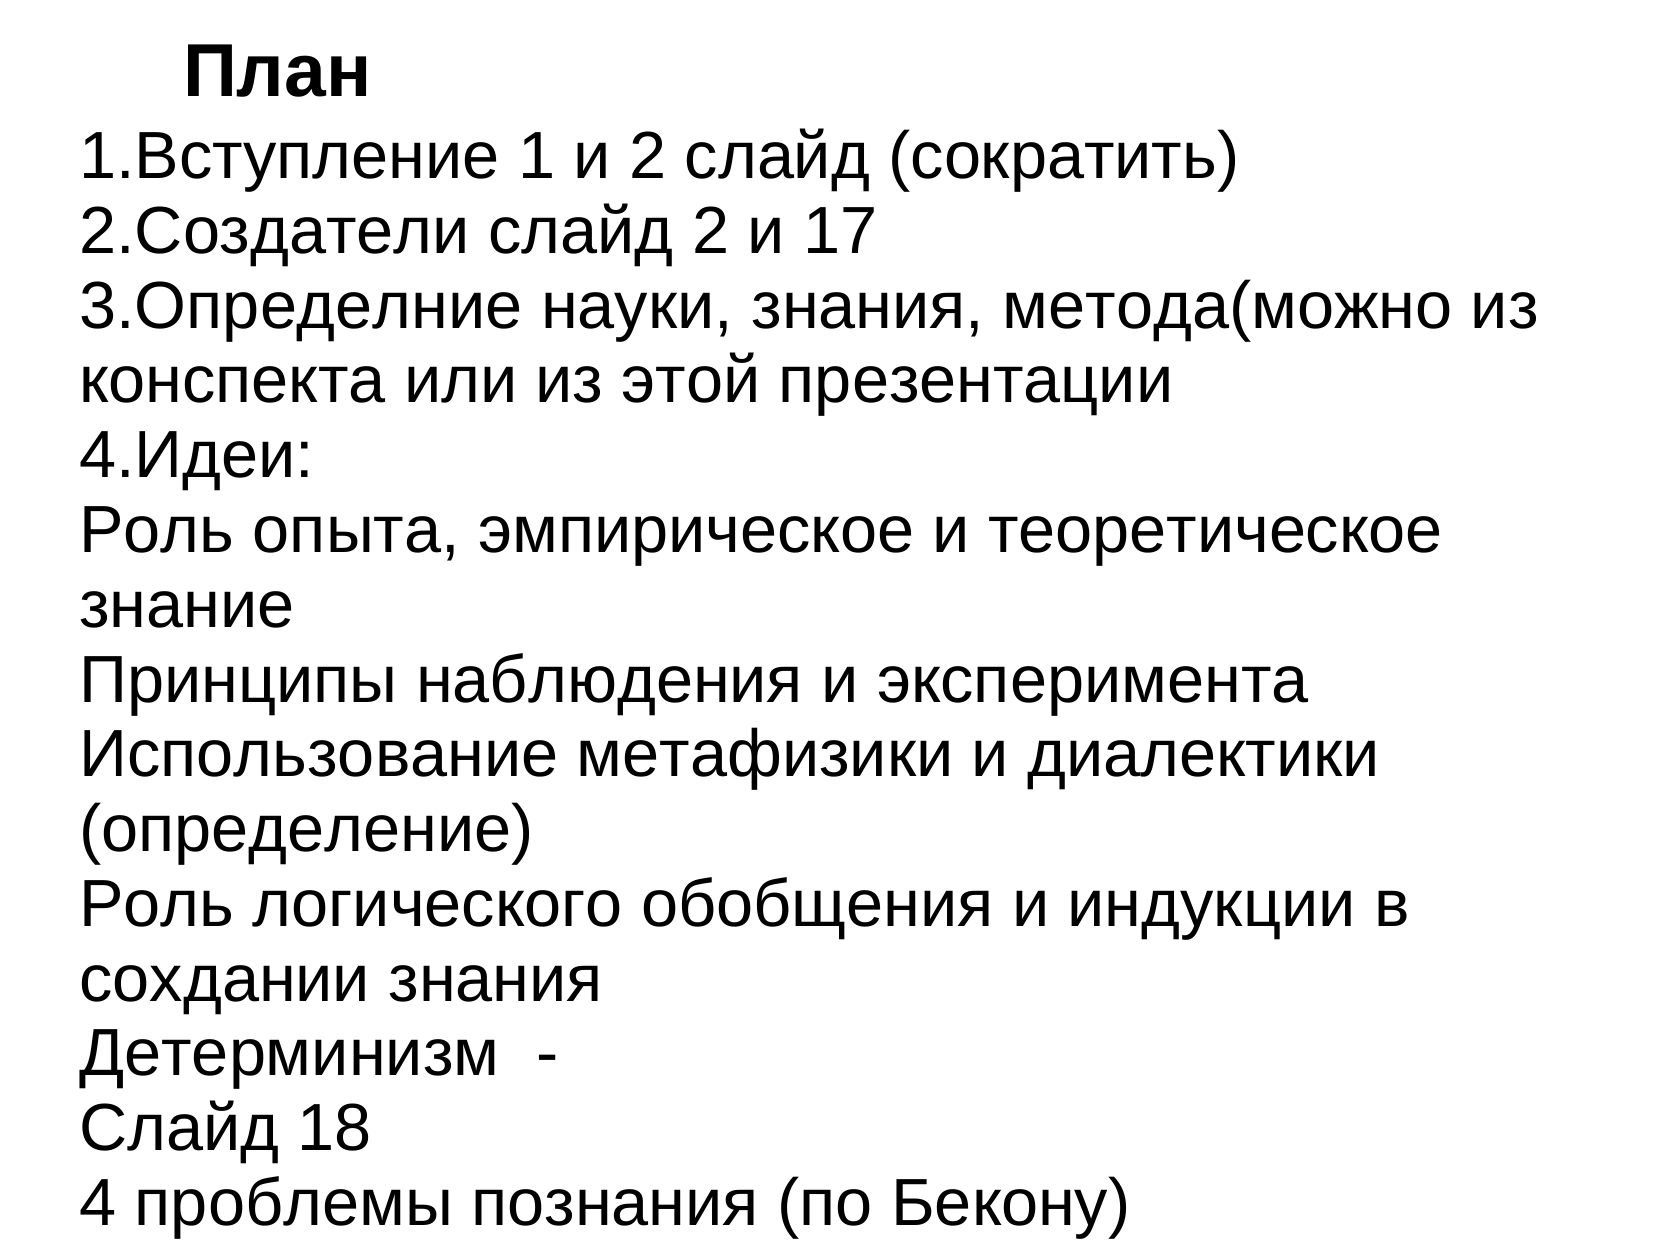

# План
1.Вступление 1 и 2 слайд (сократить)
2.Создатели слайд 2 и 17
3.Определние науки, знания, метода(можно из конспекта или из этой презентации
4.Идеи:
Роль опыта, эмпирическое и теоретическое знание
Принципы наблюдения и эксперимента
Использование метафизики и диалектики (определение)
Роль логического обобщения и индукции в сохдании знания
Детерминизм -
Слайд 18
4 проблемы познания (по Бекону)